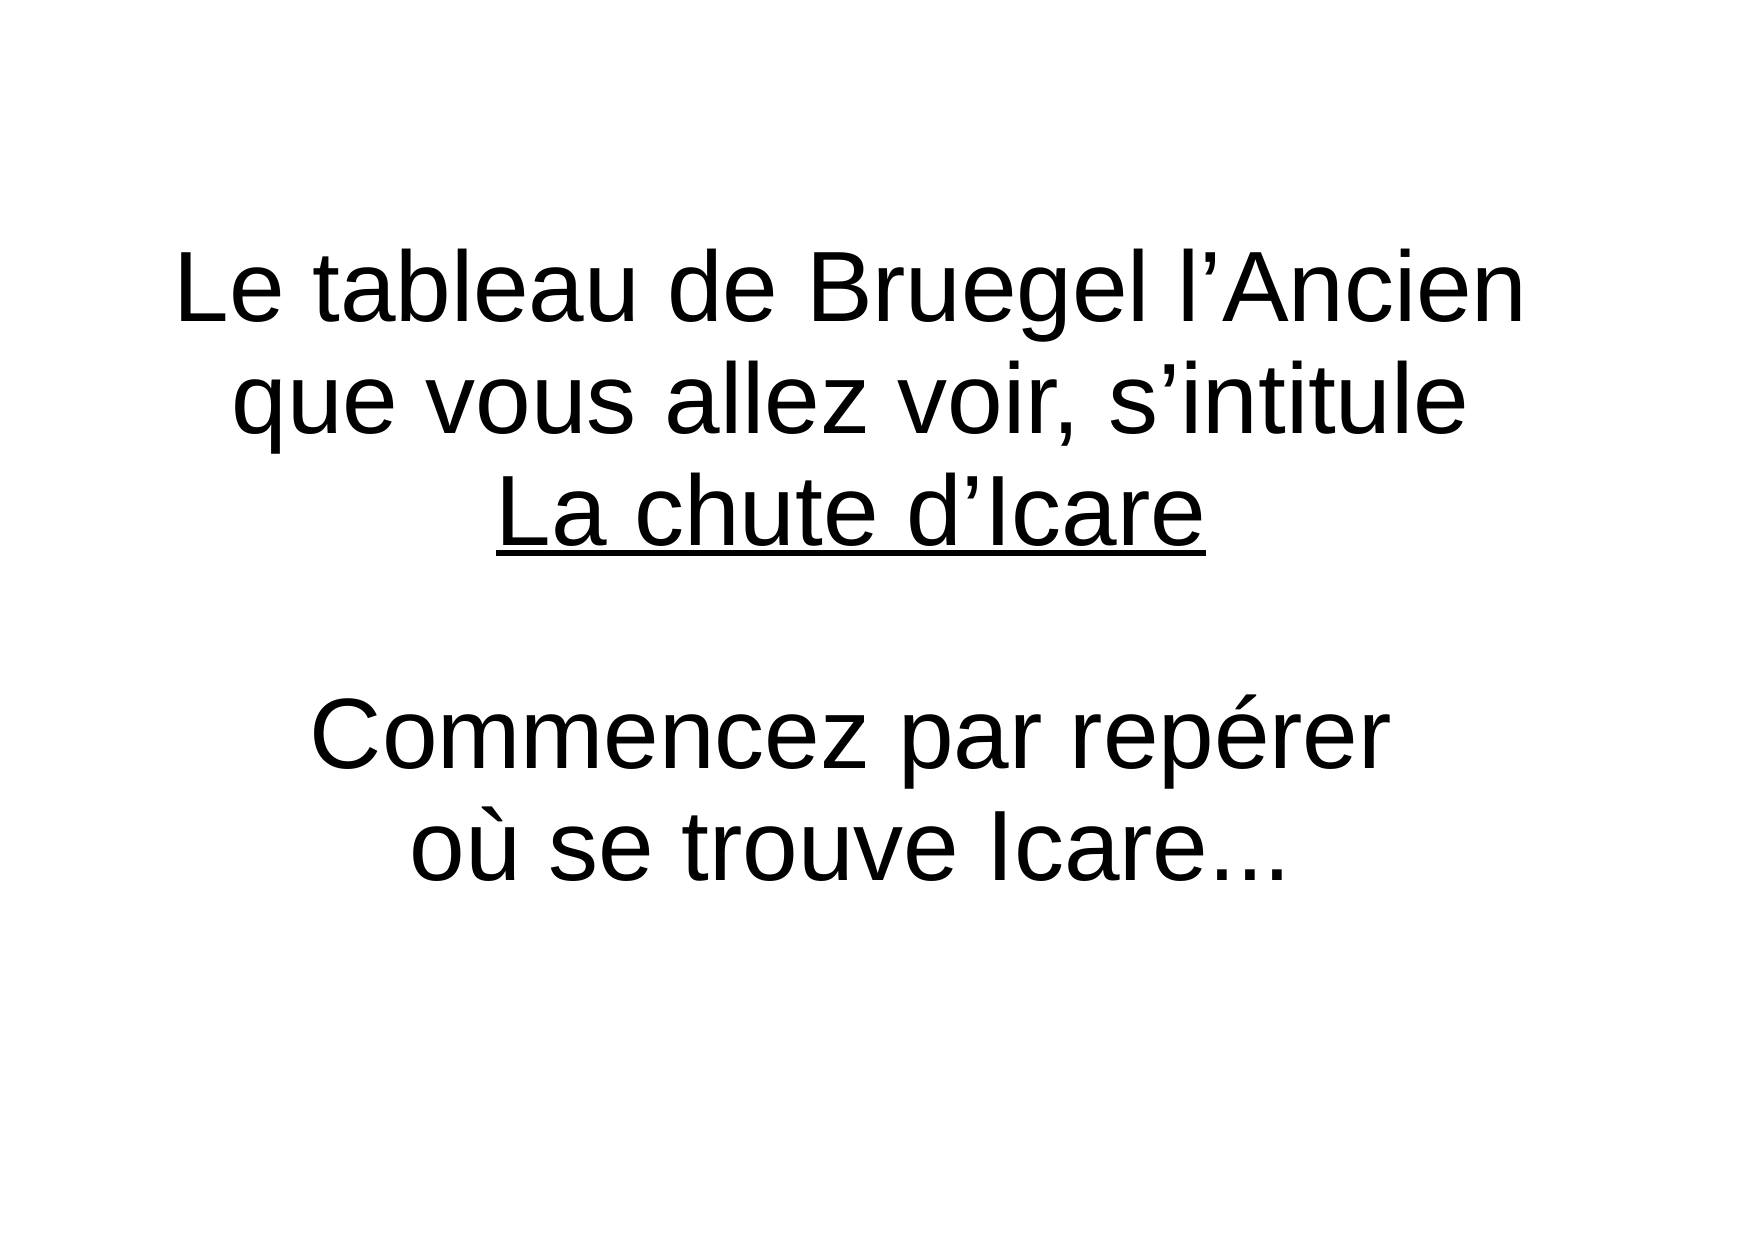

Le tableau de Bruegel l’Ancien
que vous allez voir, s’intitule
La chute d’Icare
Commencez par repérer
où se trouve Icare...